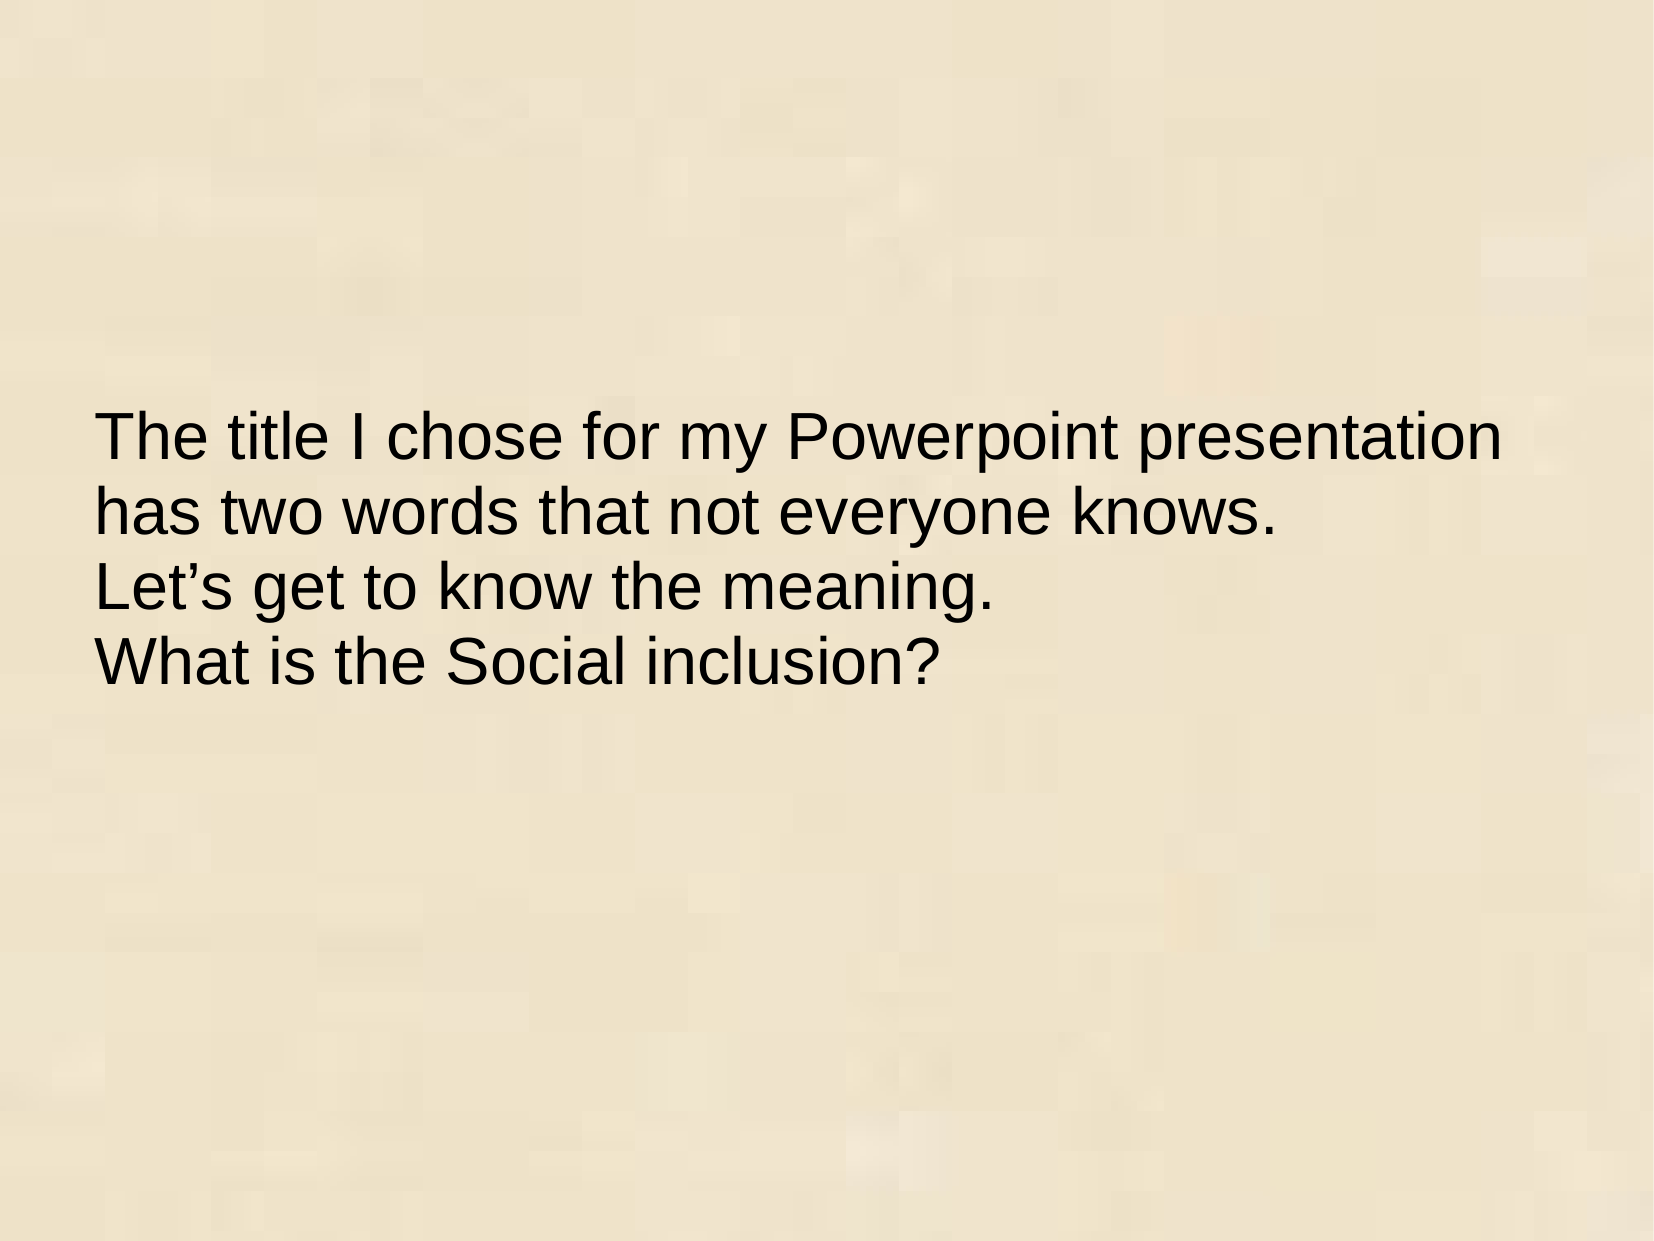

# The title I chose for my Powerpoint presentation has two words that not everyone knows.
Let’s get to know the meaning.
What is the Social inclusion?